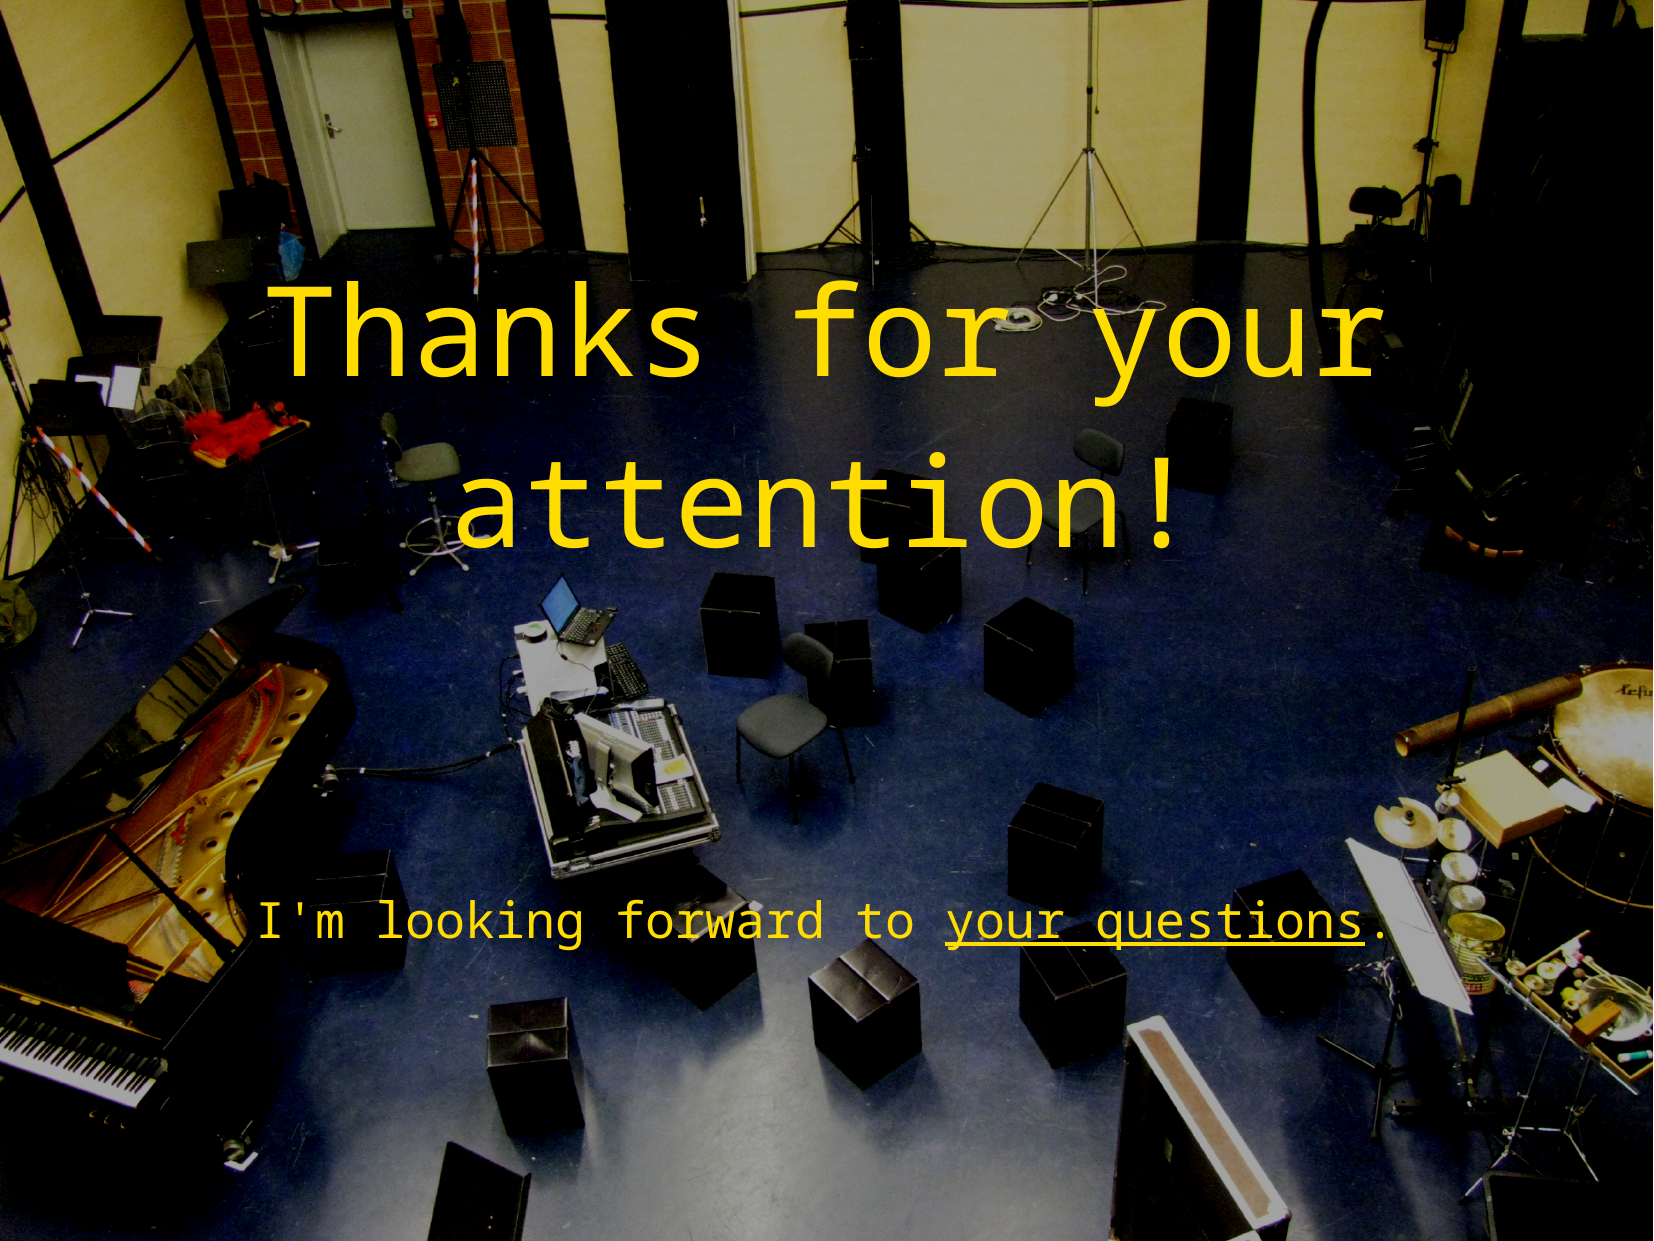

# Thanks for your attention!
I'm looking forward to your questions.